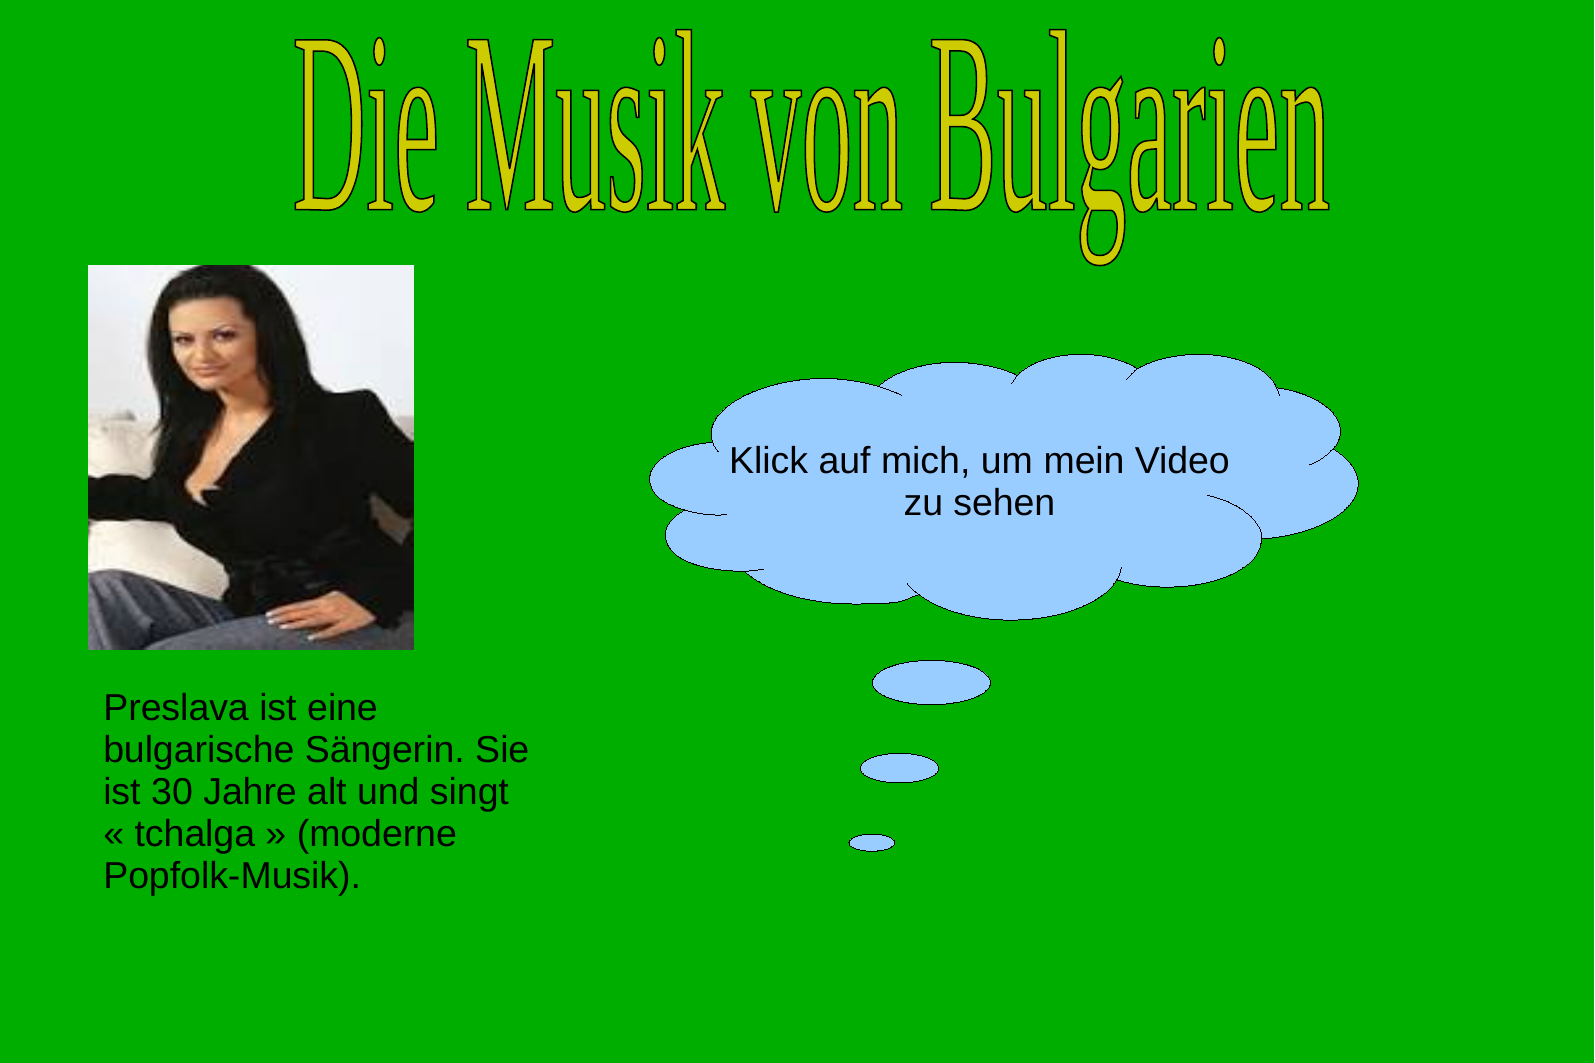

Die Musik von Bulgarien
Klick auf mich, um mein Video
zu sehen
Preslava ist eine bulgarische Sängerin. Sie ist 30 Jahre alt und singt « tchalga » (moderne Popfolk-Musik).